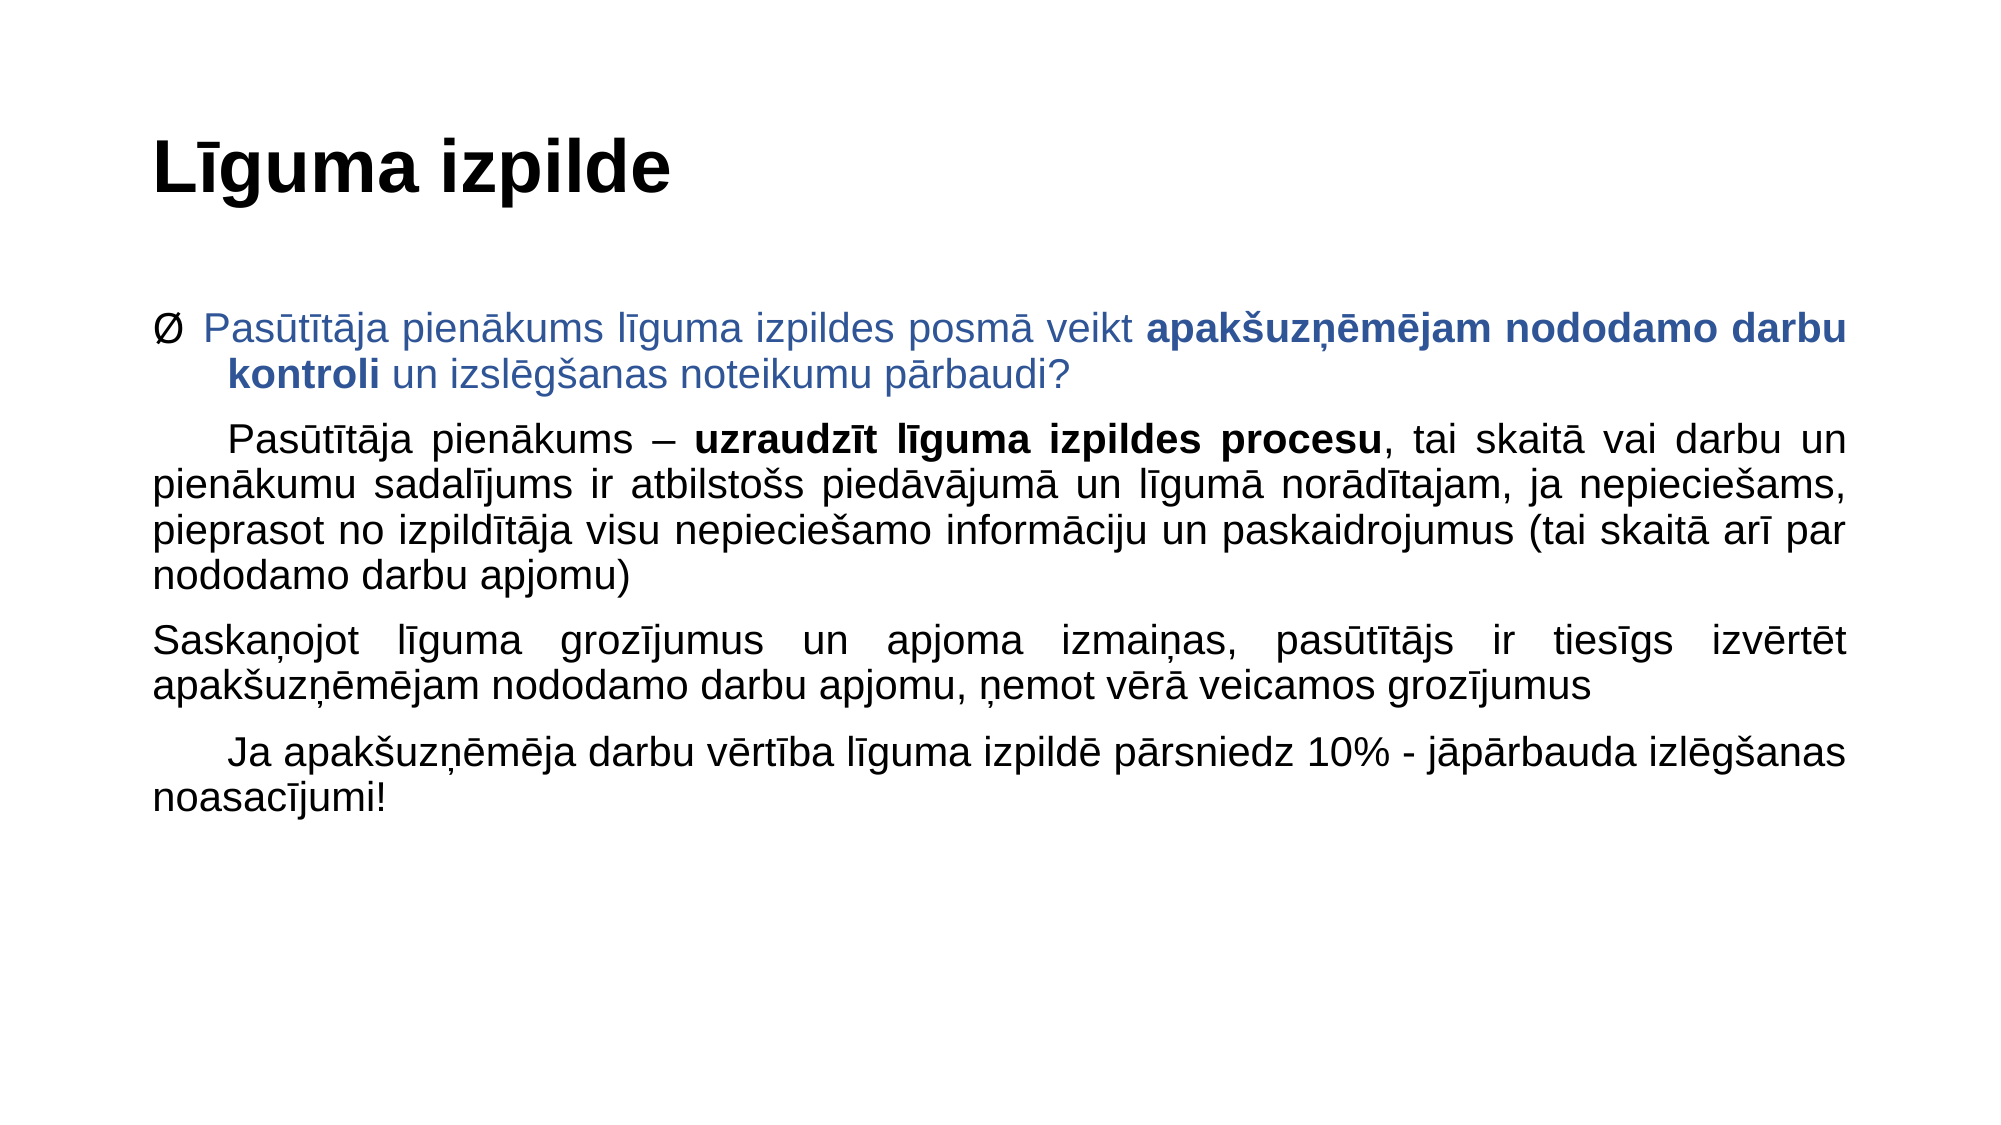

# Līguma izpilde
 Pasūtītāja pienākums līguma izpildes posmā veikt apakšuzņēmējam nododamo darbu kontroli un izslēgšanas noteikumu pārbaudi?
	Pasūtītāja pienākums – uzraudzīt līguma izpildes procesu, tai skaitā vai darbu un pienākumu sadalījums ir atbilstošs piedāvājumā un līgumā norādītajam, ja nepieciešams, pieprasot no izpildītāja visu nepieciešamo informāciju un paskaidrojumus (tai skaitā arī par nododamo darbu apjomu)
Saskaņojot līguma grozījumus un apjoma izmaiņas, pasūtītājs ir tiesīgs izvērtēt apakšuzņēmējam nododamo darbu apjomu, ņemot vērā veicamos grozījumus
	Ja apakšuzņēmēja darbu vērtība līguma izpildē pārsniedz 10% - jāpārbauda izlēgšanas noasacījumi!